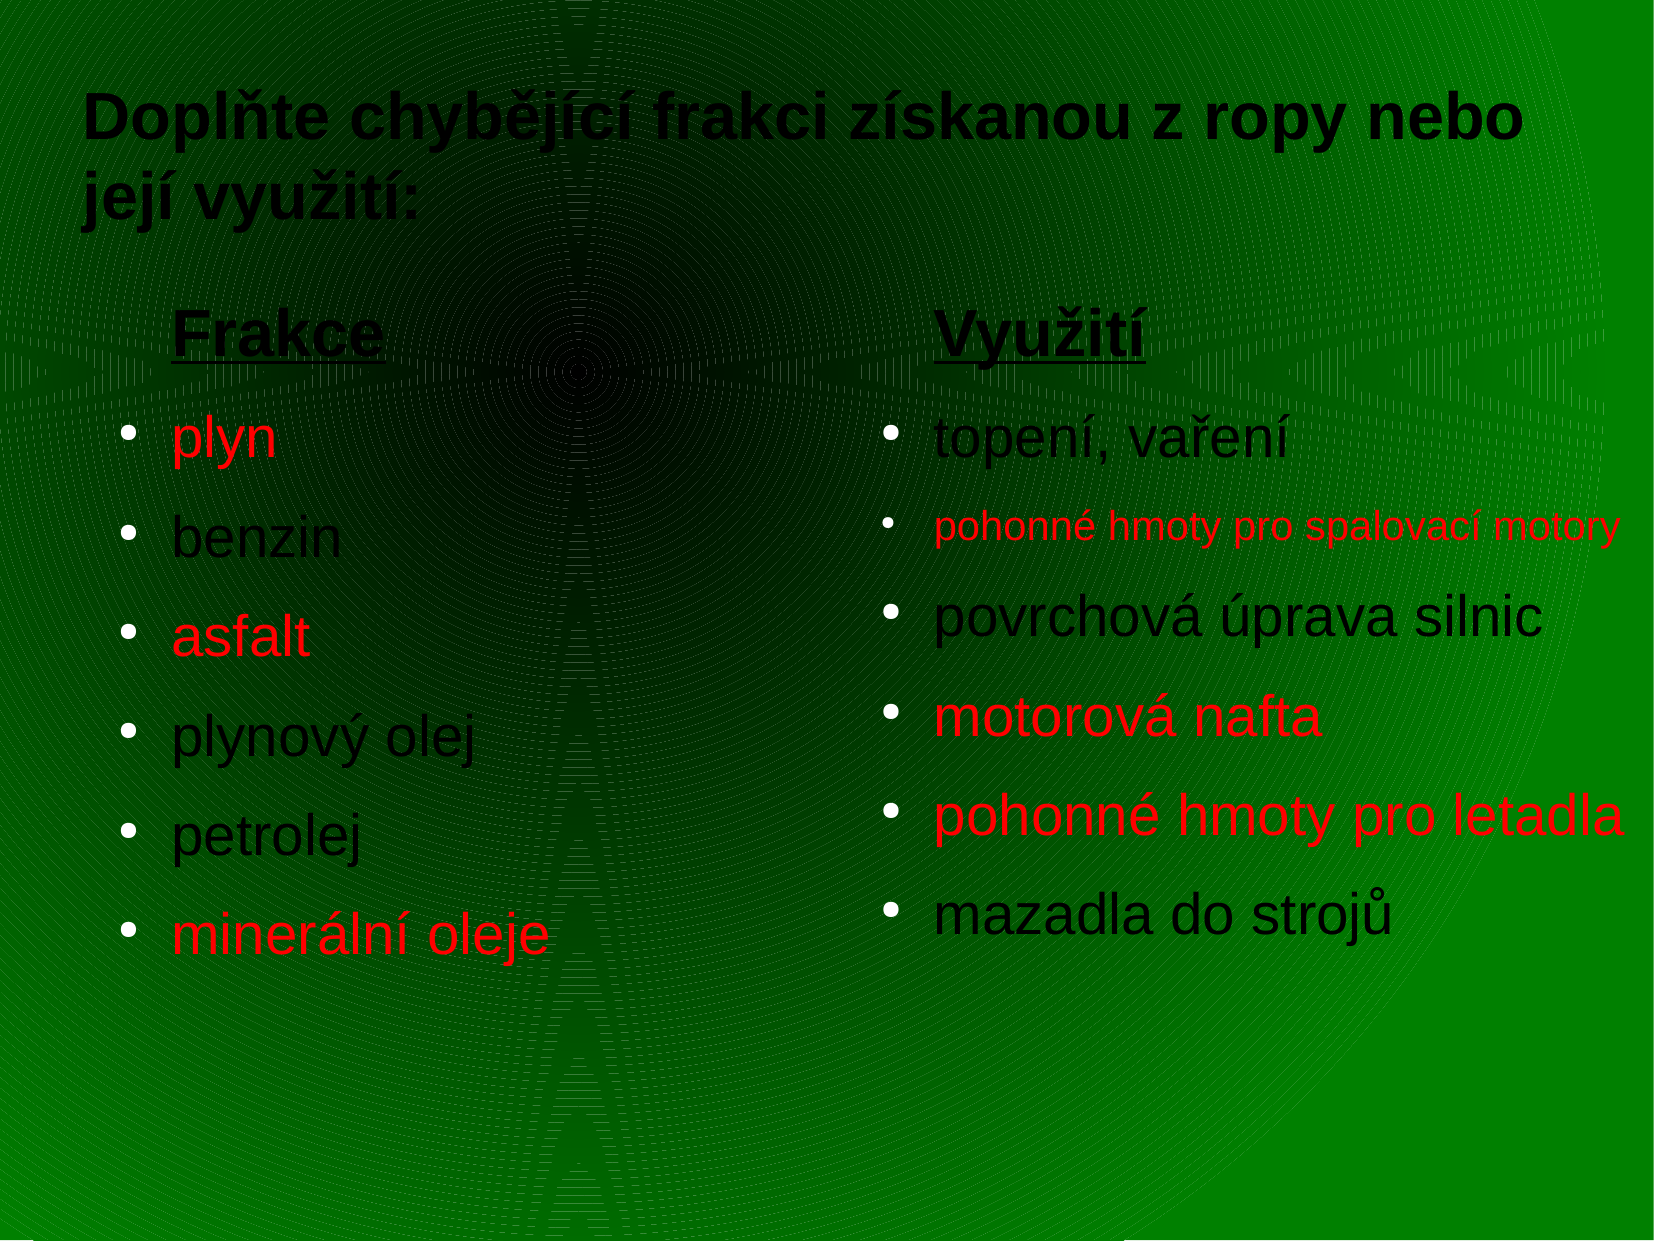

# Doplňte chybějící frakci získanou z ropy nebo její využití:
Frakce
plyn
benzin
asfalt
plynový olej
petrolej
minerální oleje
Využití
topení, vaření
pohonné hmoty pro spalovací motory
povrchová úprava silnic
motorová nafta
pohonné hmoty pro letadla
mazadla do strojů